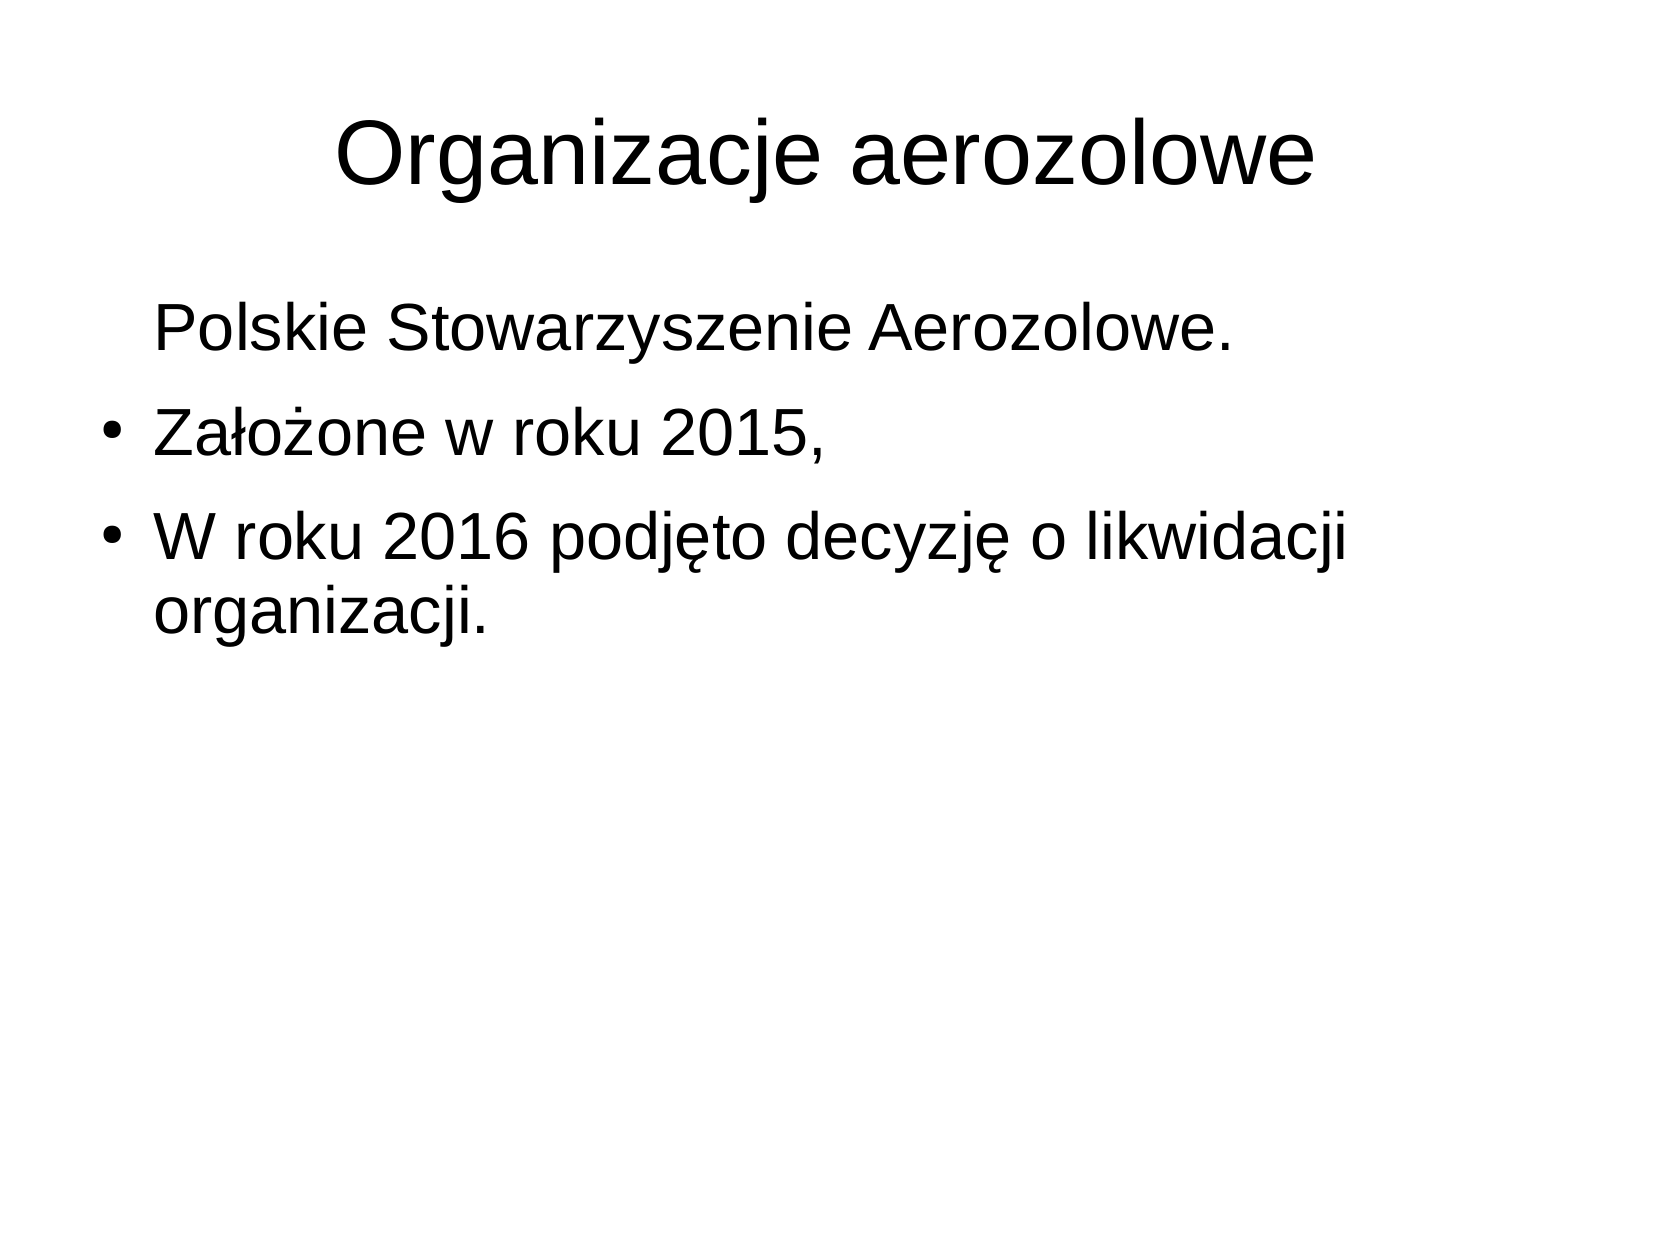

# Organizacje aerozolowe
Polskie Stowarzyszenie Aerozolowe.
Założone w roku 2015,
W roku 2016 podjęto decyzję o likwidacji organizacji.